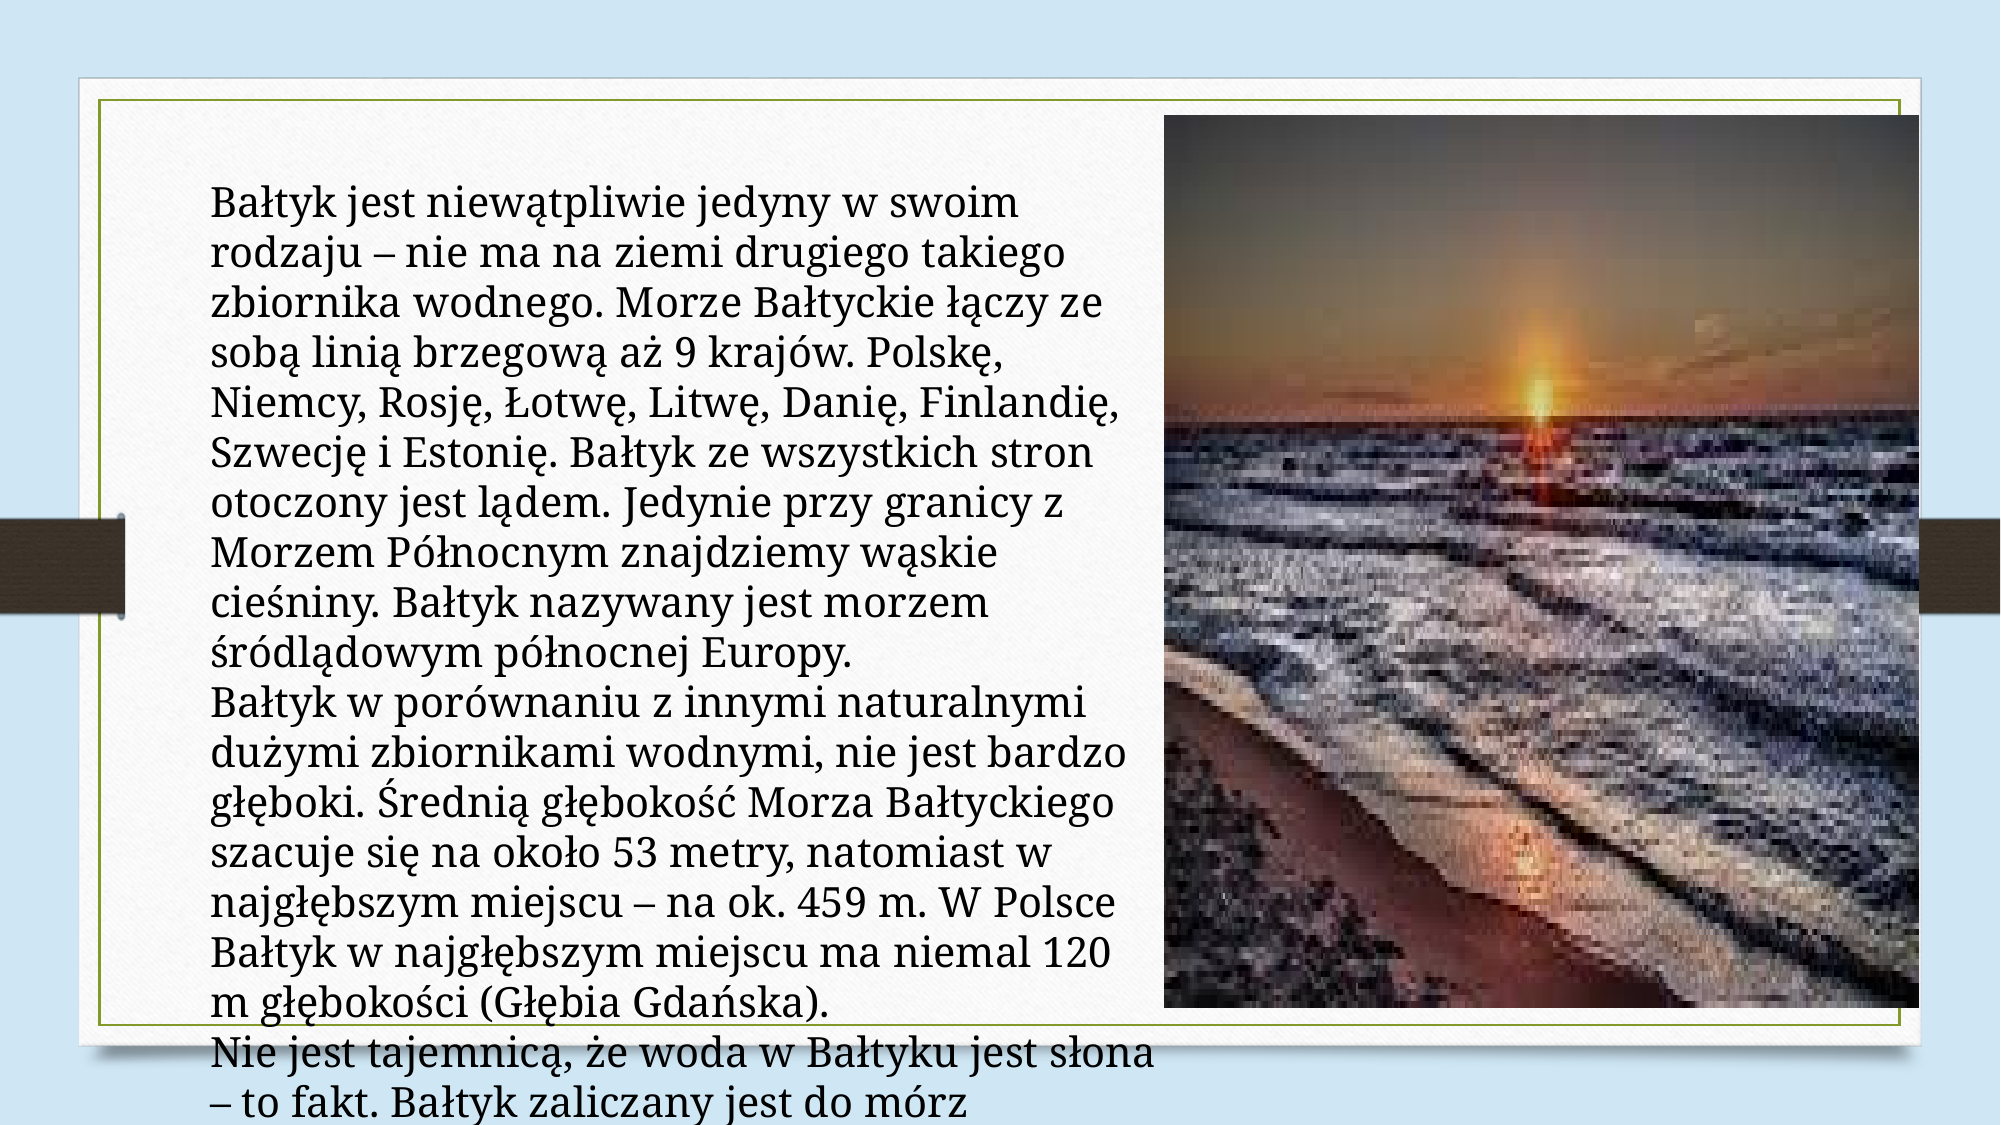

Bałtyk jest niewątpliwie jedyny w swoim rodzaju – nie ma na ziemi drugiego takiego zbiornika wodnego. Morze Bałtyckie łączy ze sobą linią brzegową aż 9 krajów. Polskę, Niemcy, Rosję, Łotwę, Litwę, Danię, Finlandię, Szwecję i Estonię. Bałtyk ze wszystkich stron otoczony jest lądem. Jedynie przy granicy z Morzem Północnym znajdziemy wąskie cieśniny. Bałtyk nazywany jest morzem śródlądowym północnej Europy.
Bałtyk w porównaniu z innymi naturalnymi dużymi zbiornikami wodnymi, nie jest bardzo głęboki. Średnią głębokość Morza Bałtyckiego szacuje się na około 53 metry, natomiast w najgłębszym miejscu – na ok. 459 m. W Polsce Bałtyk w najgłębszym miejscu ma niemal 120 m głębokości (Głębia Gdańska).
Nie jest tajemnicą, że woda w Bałtyku jest słona – to fakt. Bałtyk zaliczany jest do mórz półsłonych